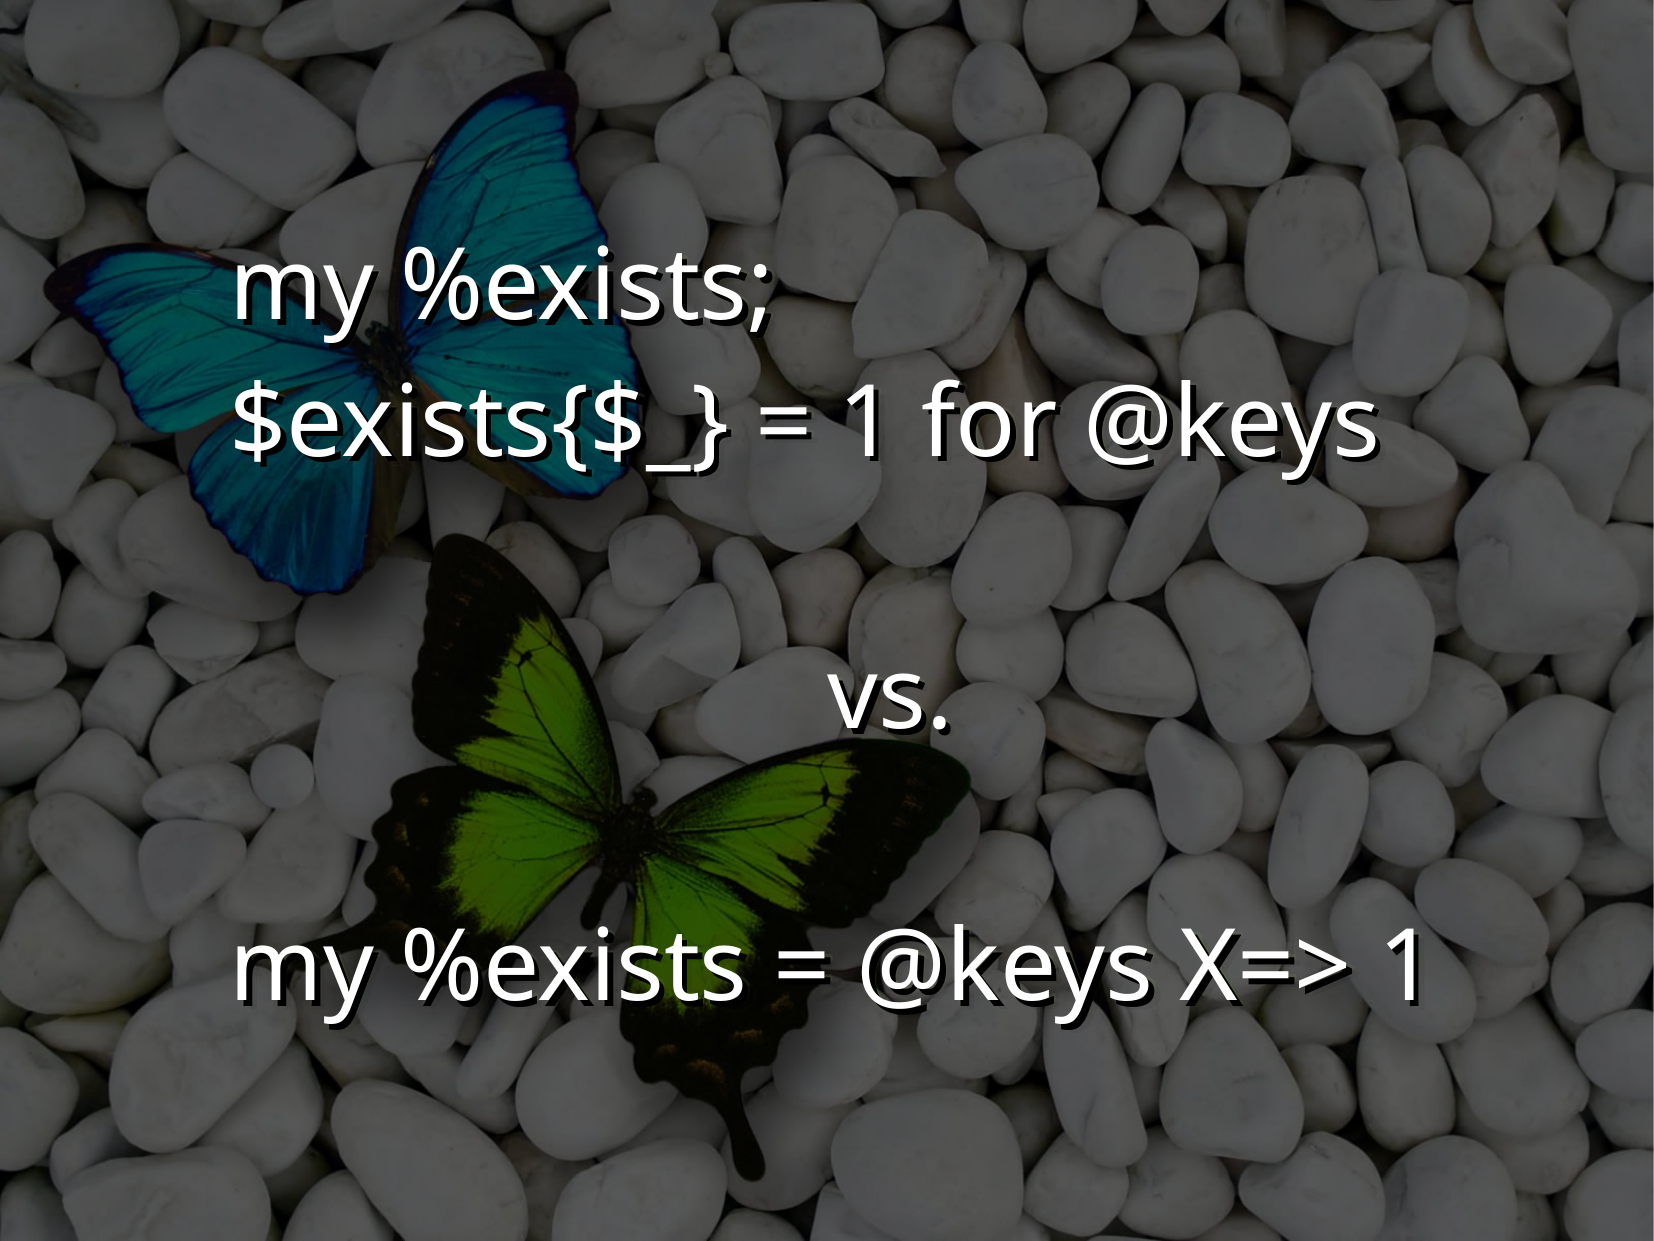

#
my %exists;
$exists{$_} = 1 for @keys
 vs.
my %exists = @keys X=> 1